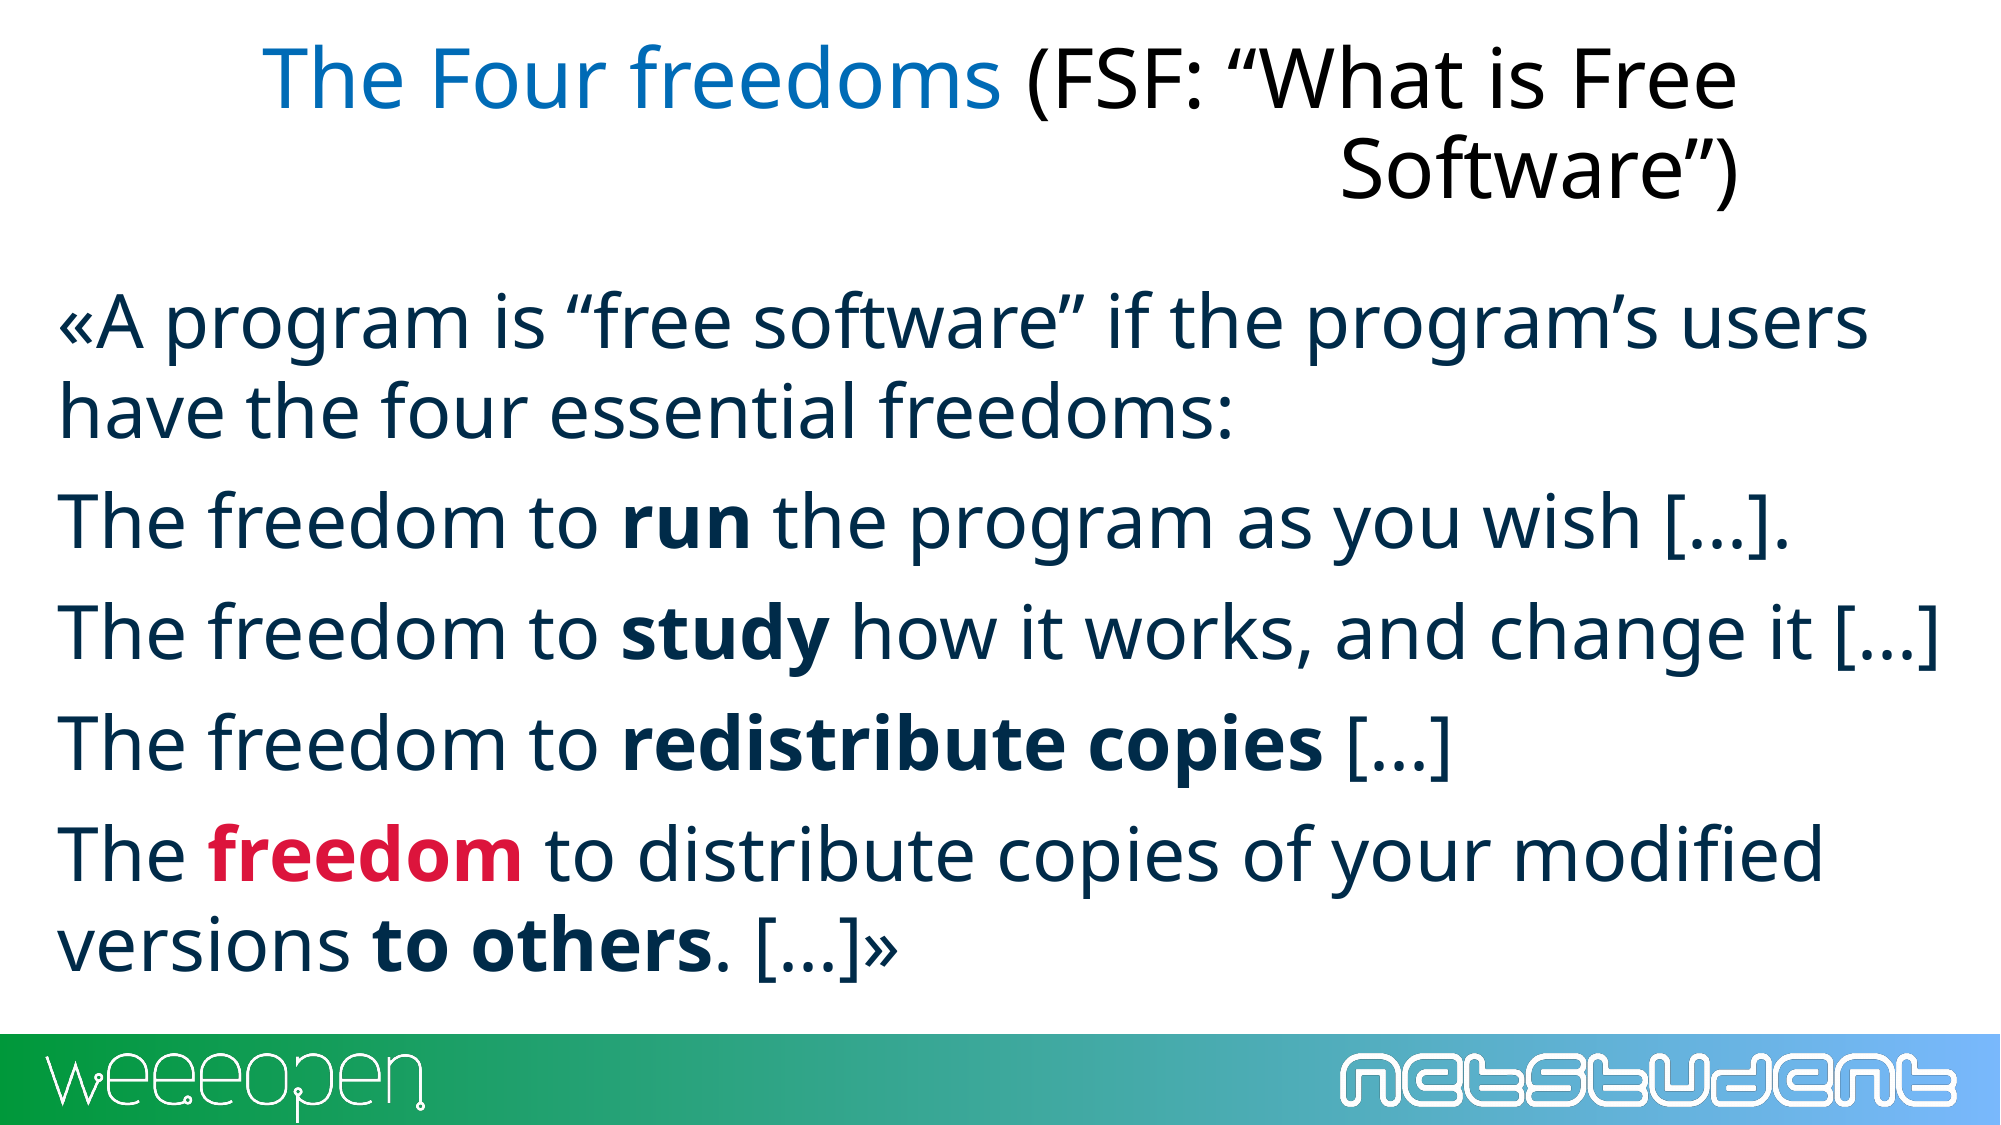

The Four freedoms (FSF: “What is Free Software”)
«A program is “free software” if the program’s users have the four essential freedoms:
The freedom to run the program as you wish [...].
The freedom to study how it works, and change it [...]
The freedom to redistribute copies [...]
The freedom to distribute copies of your modified versions to others. [...]»